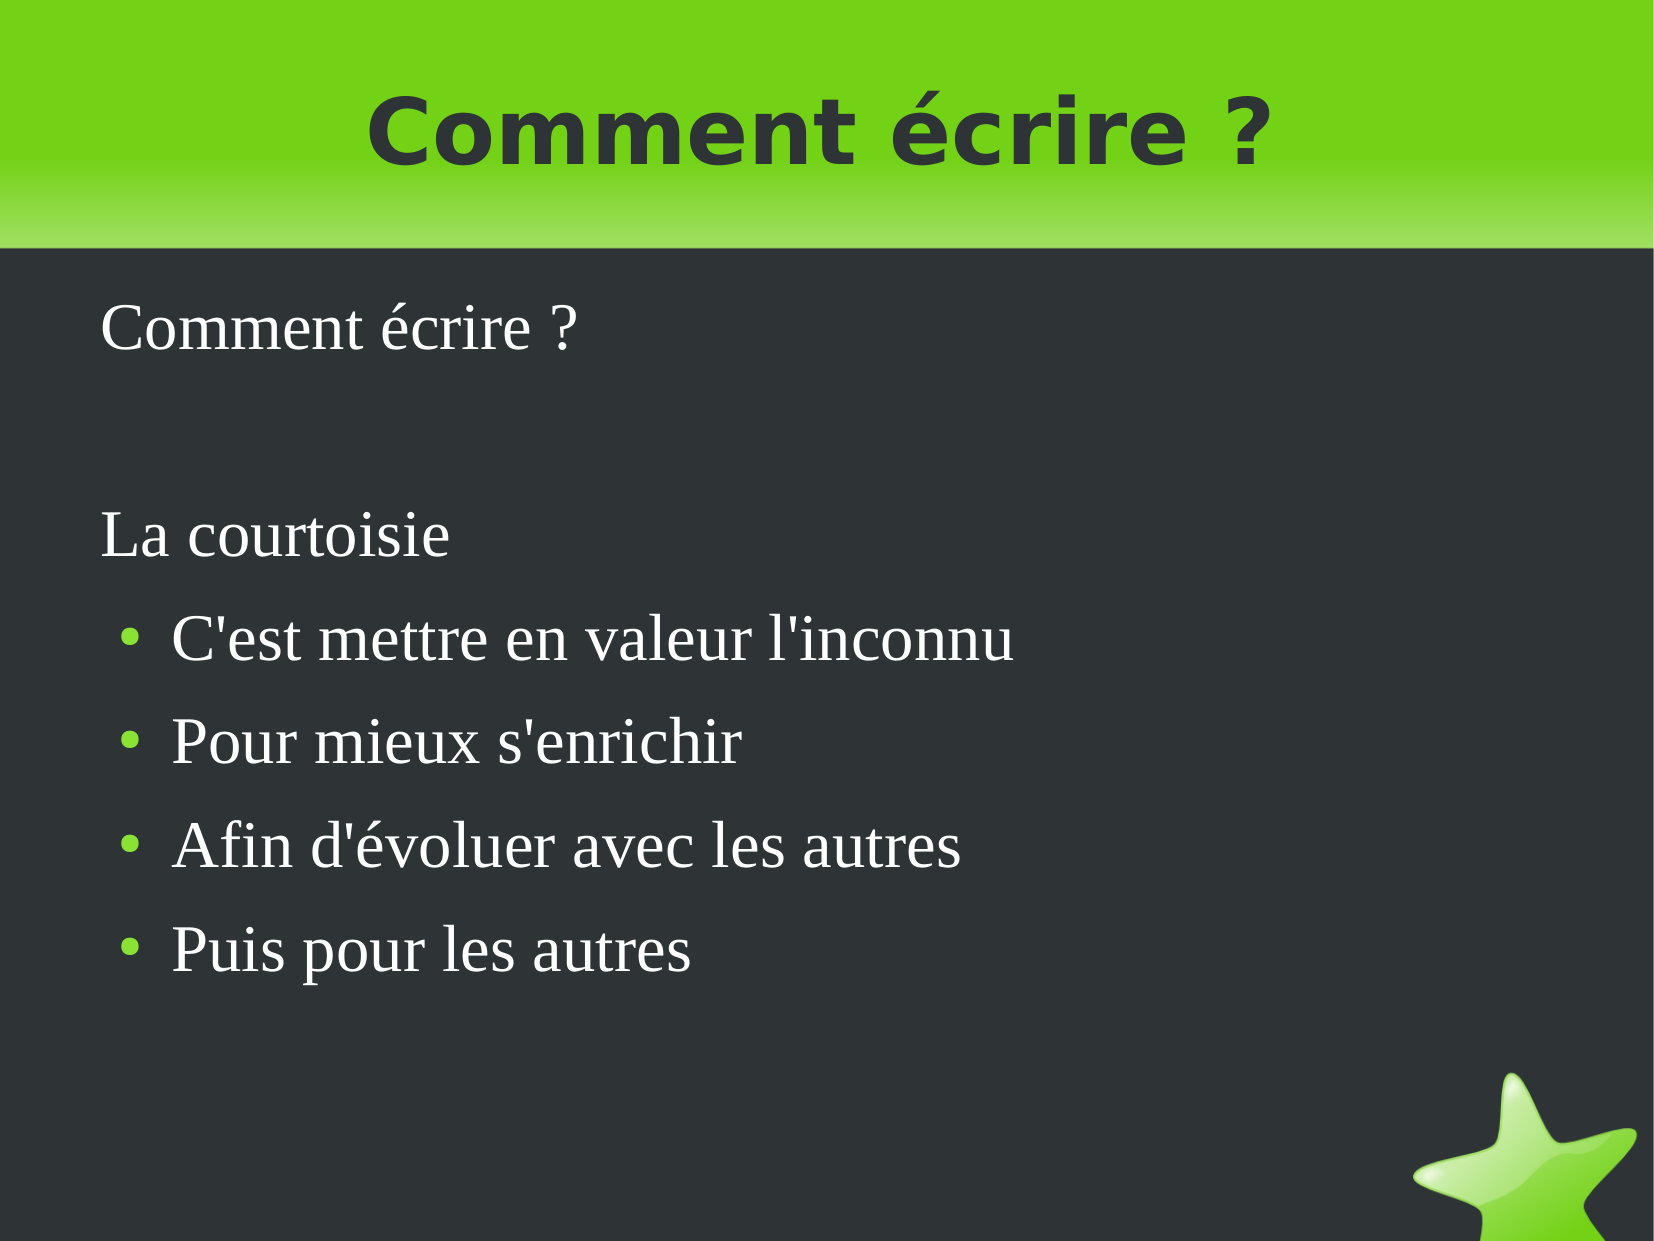

# Comment écrire ?
Comment écrire ?
La courtoisie
C'est mettre en valeur l'inconnu
Pour mieux s'enrichir
Afin d'évoluer avec les autres
Puis pour les autres